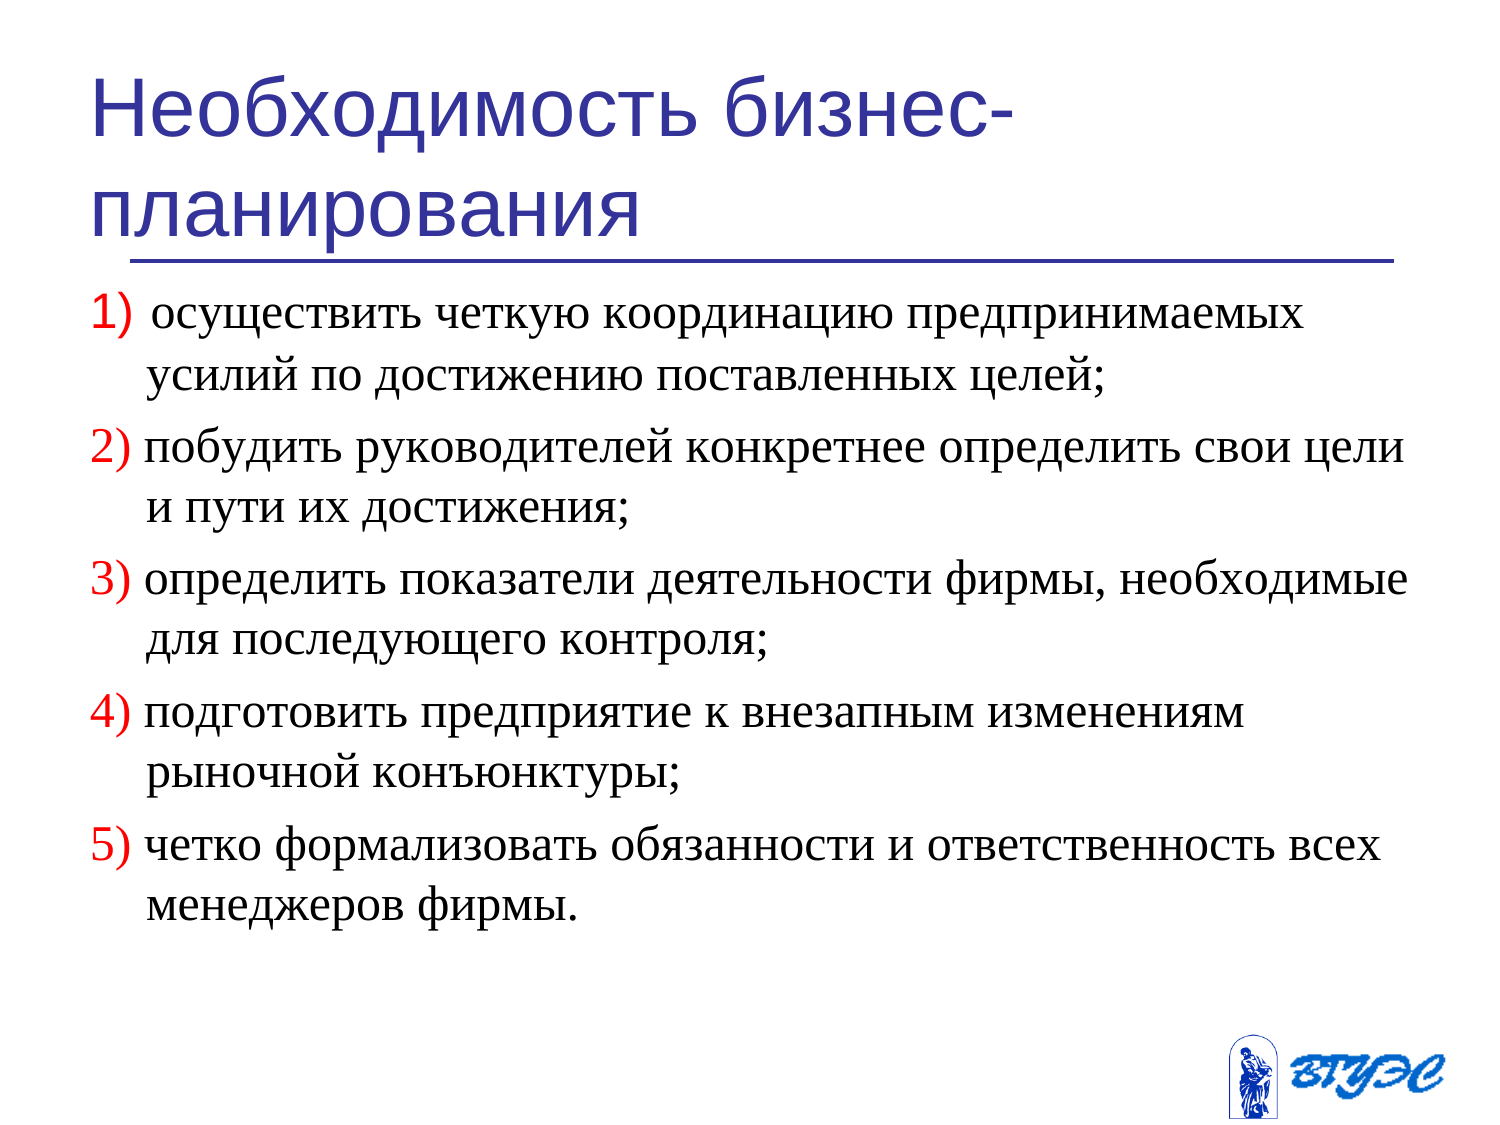

# Необходимость бизнес-планирования
1) осуществить четкую координацию предпринимаемых усилий по достижению поставленных целей;
2) побудить руководителей конкретнее определить свои цели и пути их достижения;
3) определить показатели деятельности фирмы, необходимые для последующего контроля;
4) подготовить предприятие к внезапным изменениям рыночной конъюнктуры;
5) четко формализовать обязанности и ответственность всех менеджеров фирмы.